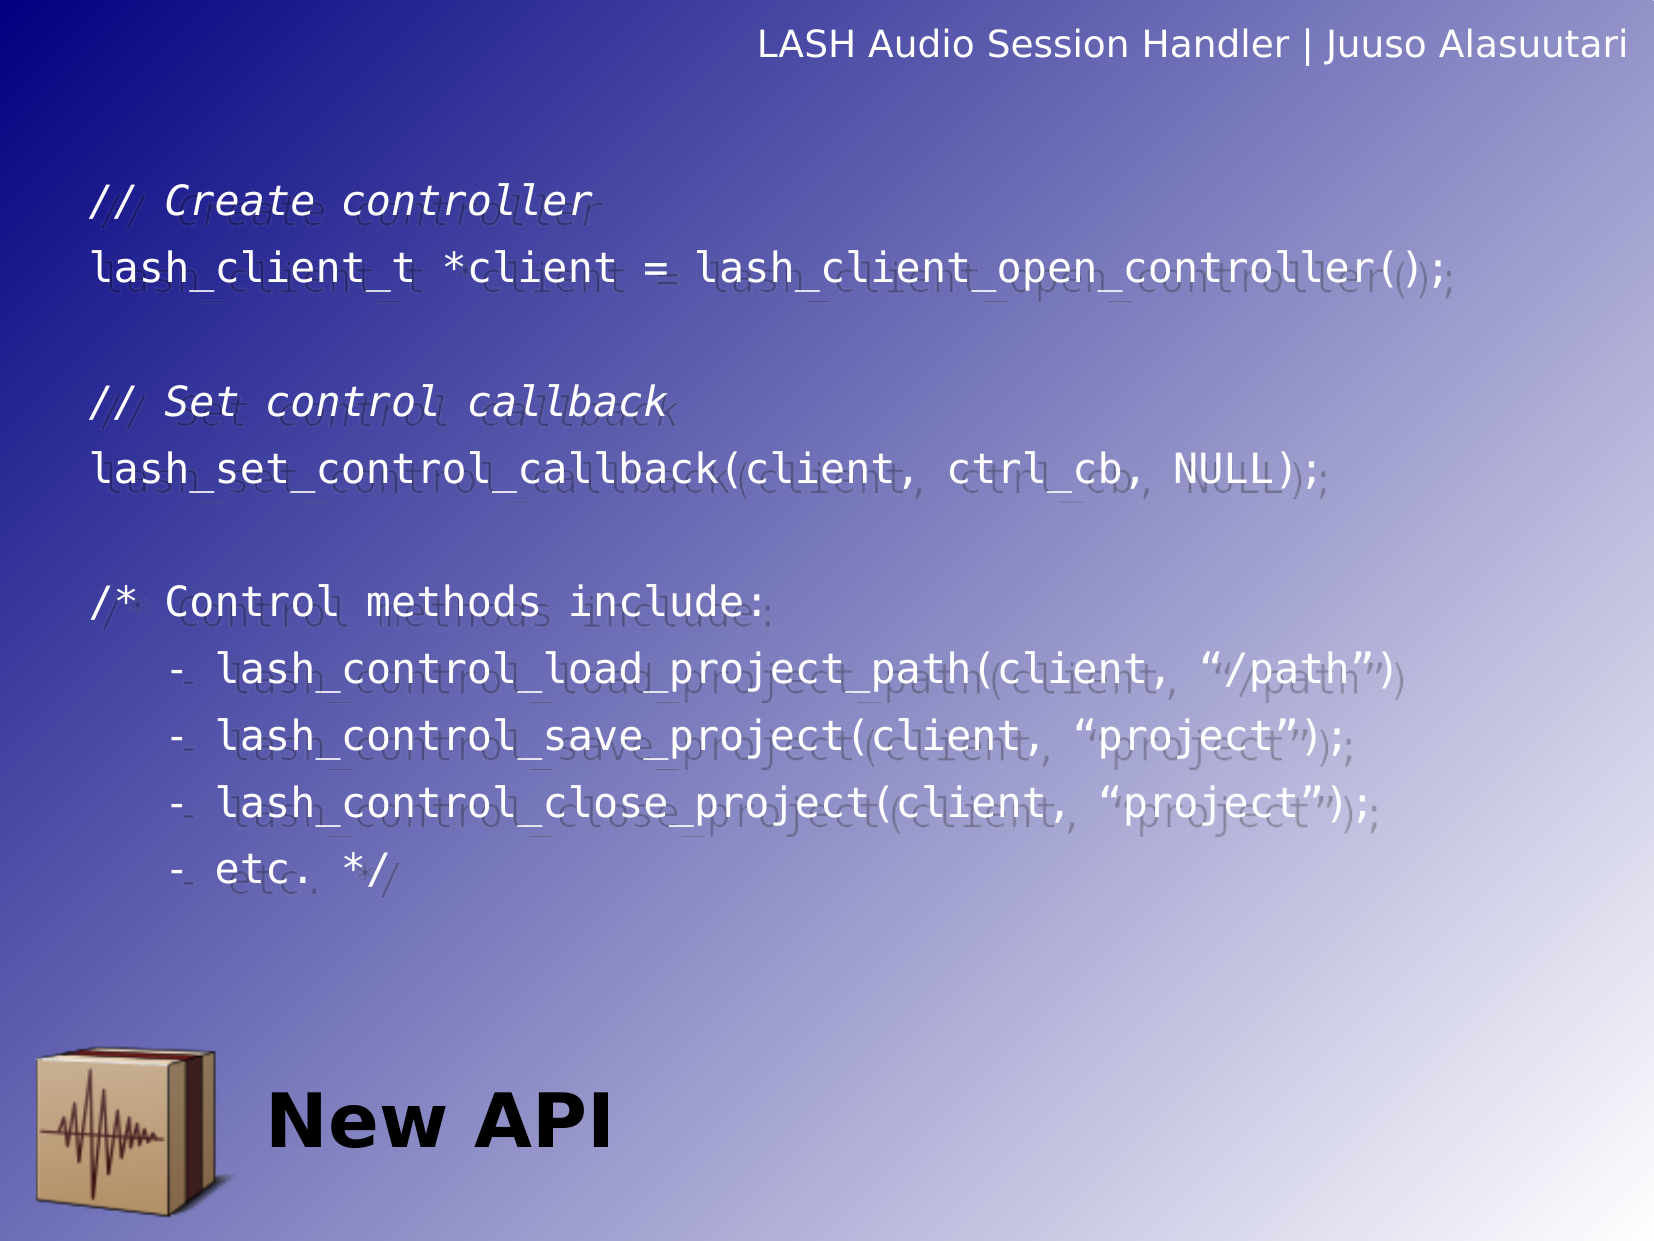

// Create controller
lash_client_t *client = lash_client_open_controller();
// Set control callback
lash_set_control_callback(client, ctrl_cb, NULL);
/* Control methods include:
 - lash_control_load_project_path(client, “/path”)
 - lash_control_save_project(client, “project”);
 - lash_control_close_project(client, “project”);
 - etc. */
# New API